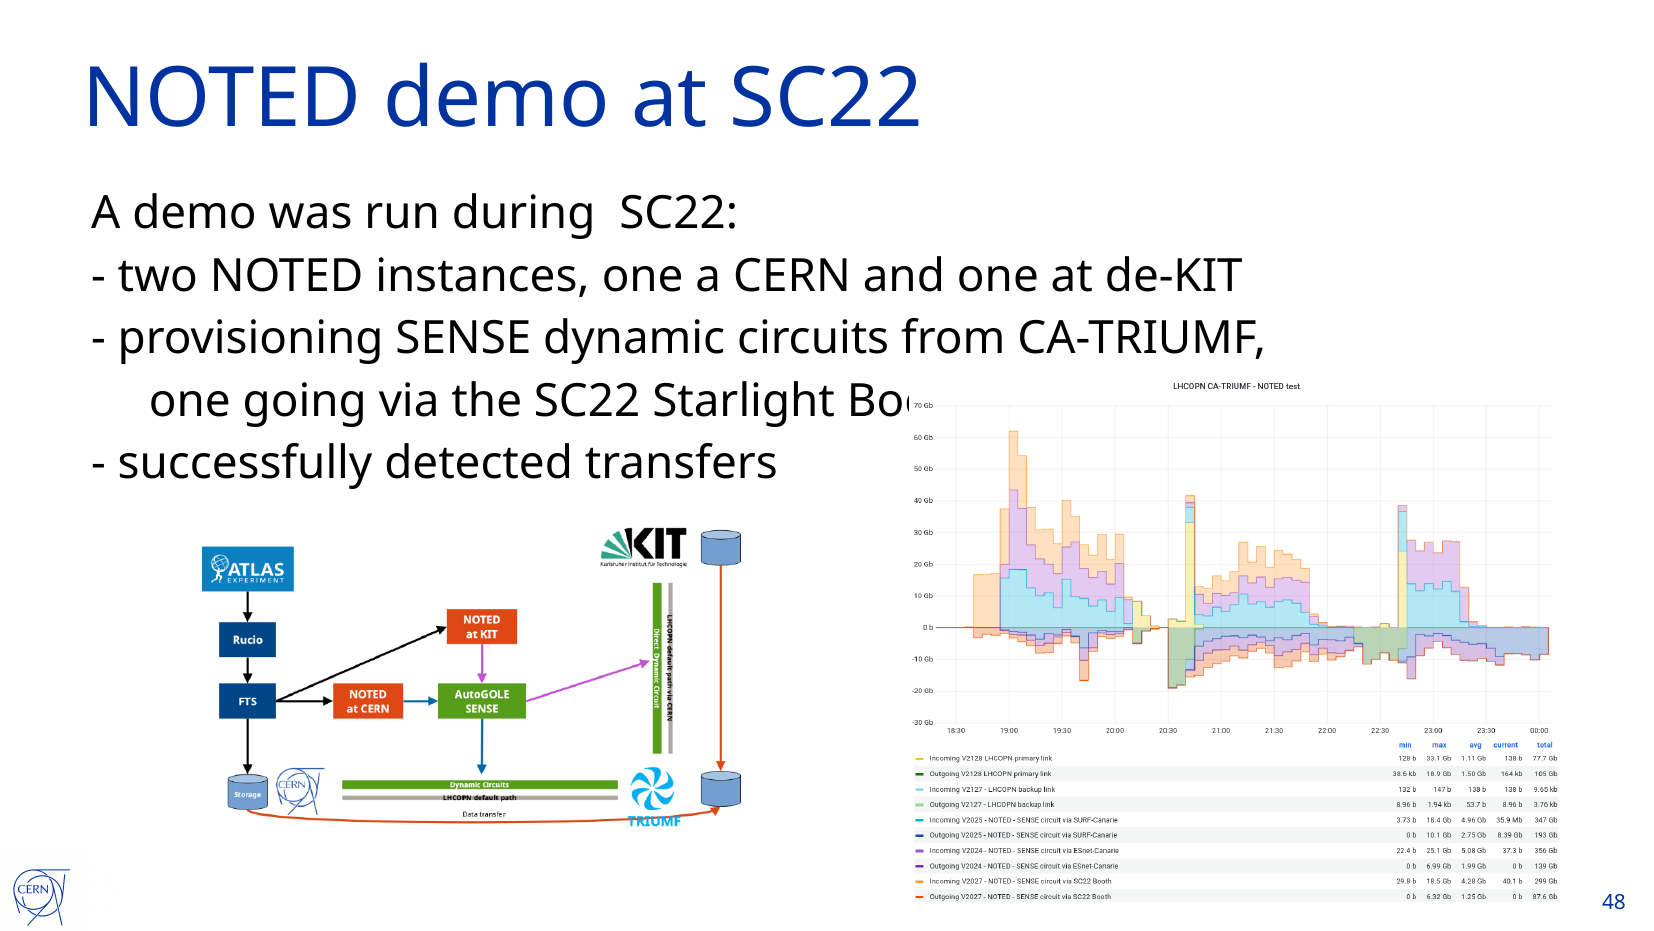

# NOTED demo at SC22
A demo was run during SC22:
- two NOTED instances, one a CERN and one at de-KIT
- provisioning SENSE dynamic circuits from CA-TRIUMF,
one going via the SC22 Starlight Booth
- successfully detected transfers
48